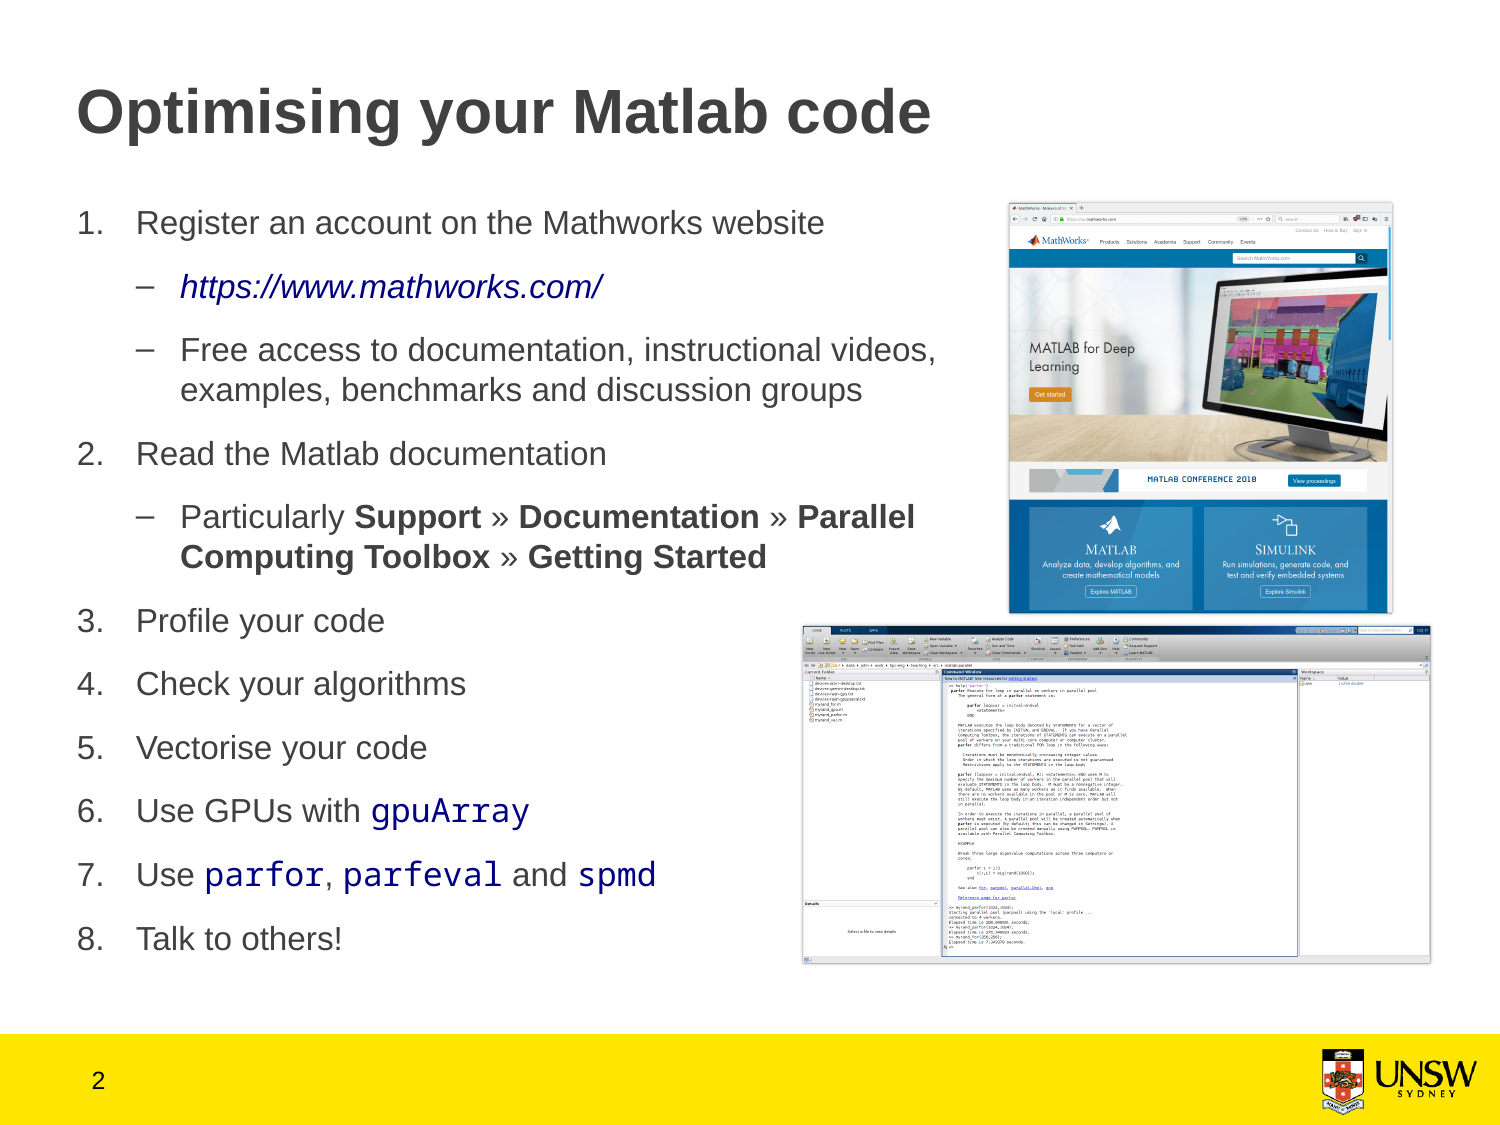

# Optimising your Matlab code
Register an account on the Mathworks website
https://www.mathworks.com/
Free access to documentation, instructional videos, examples, benchmarks and discussion groups
Read the Matlab documentation
Particularly Support » Documentation » Parallel Computing Toolbox » Getting Started
Profile your code
Check your algorithms
Vectorise your code
Use GPUs with gpuArray
Use parfor, parfeval and spmd
Talk to others!